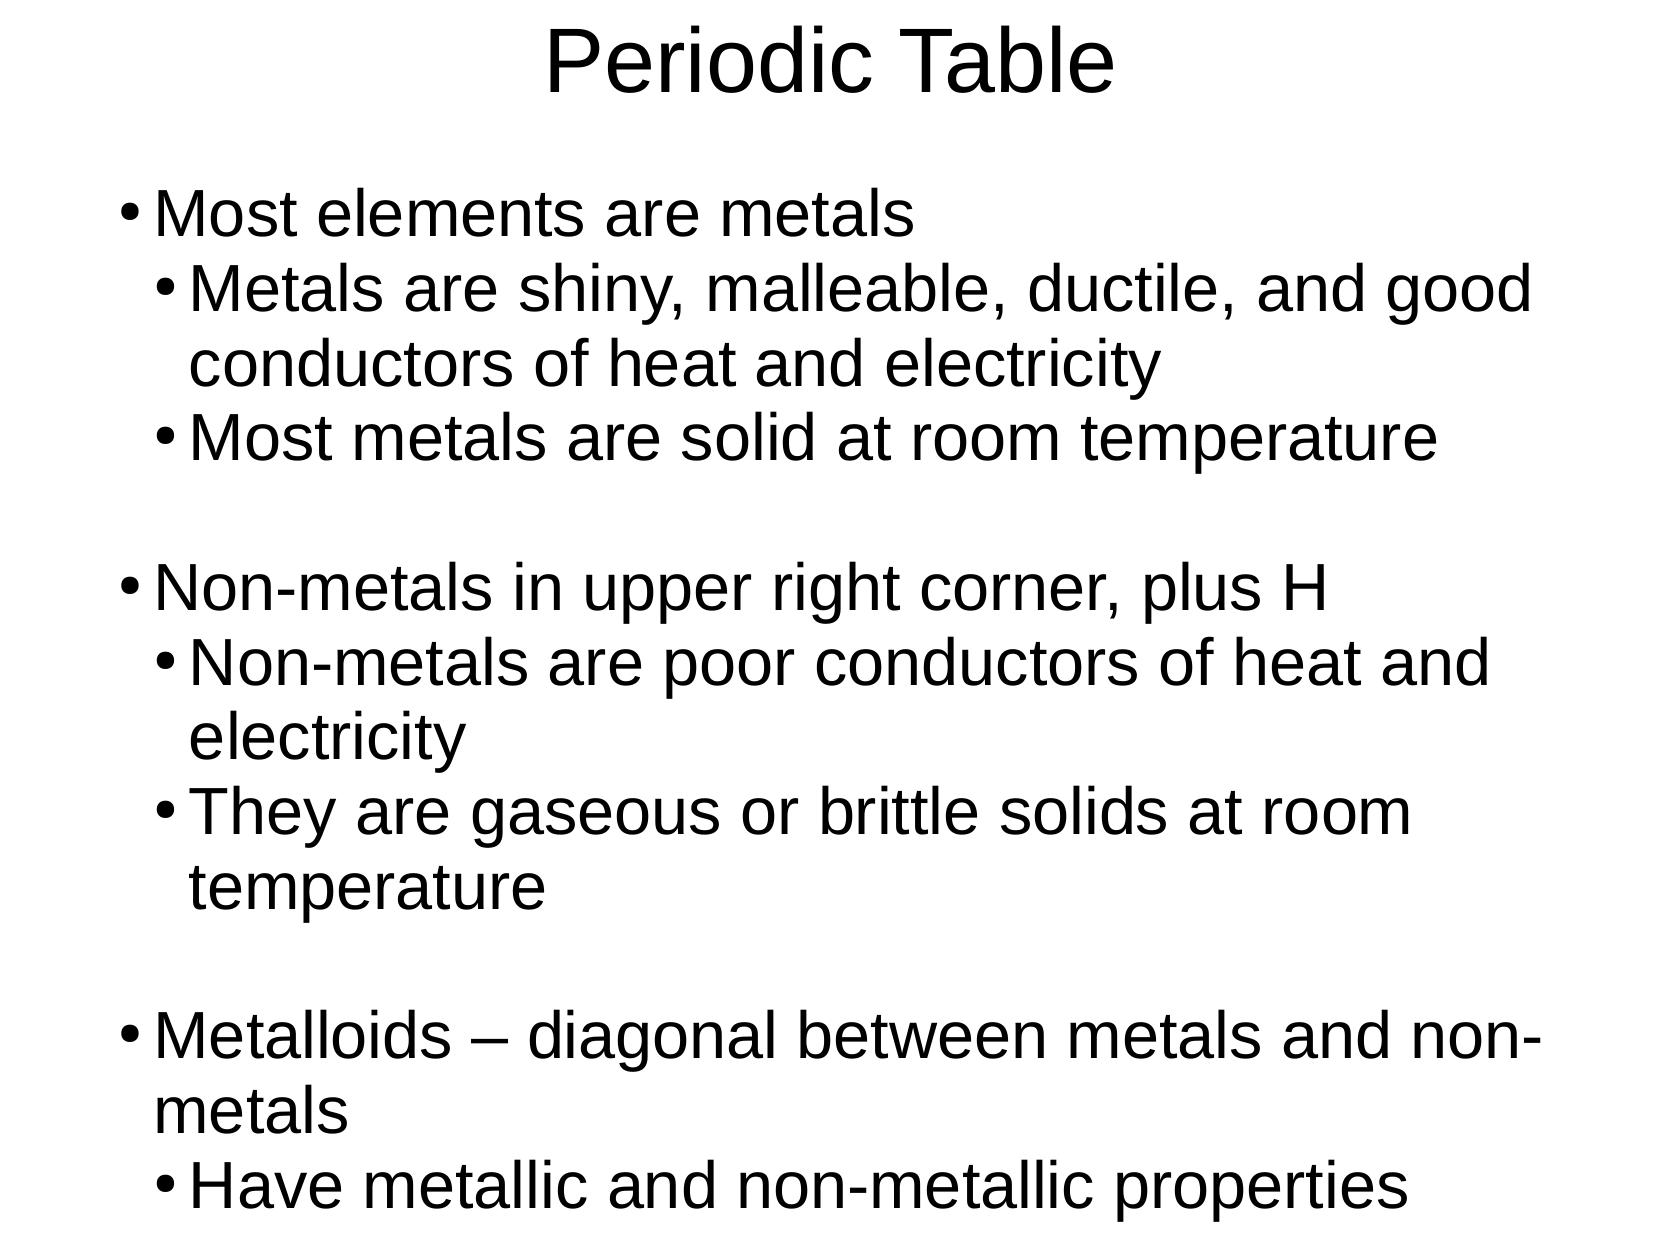

# Periodic Table
Most elements are metals
Metals are shiny, malleable, ductile, and good conductors of heat and electricity
Most metals are solid at room temperature
Non-metals in upper right corner, plus H
Non-metals are poor conductors of heat and electricity
They are gaseous or brittle solids at room temperature
Metalloids – diagonal between metals and non-metals
Have metallic and non-metallic properties